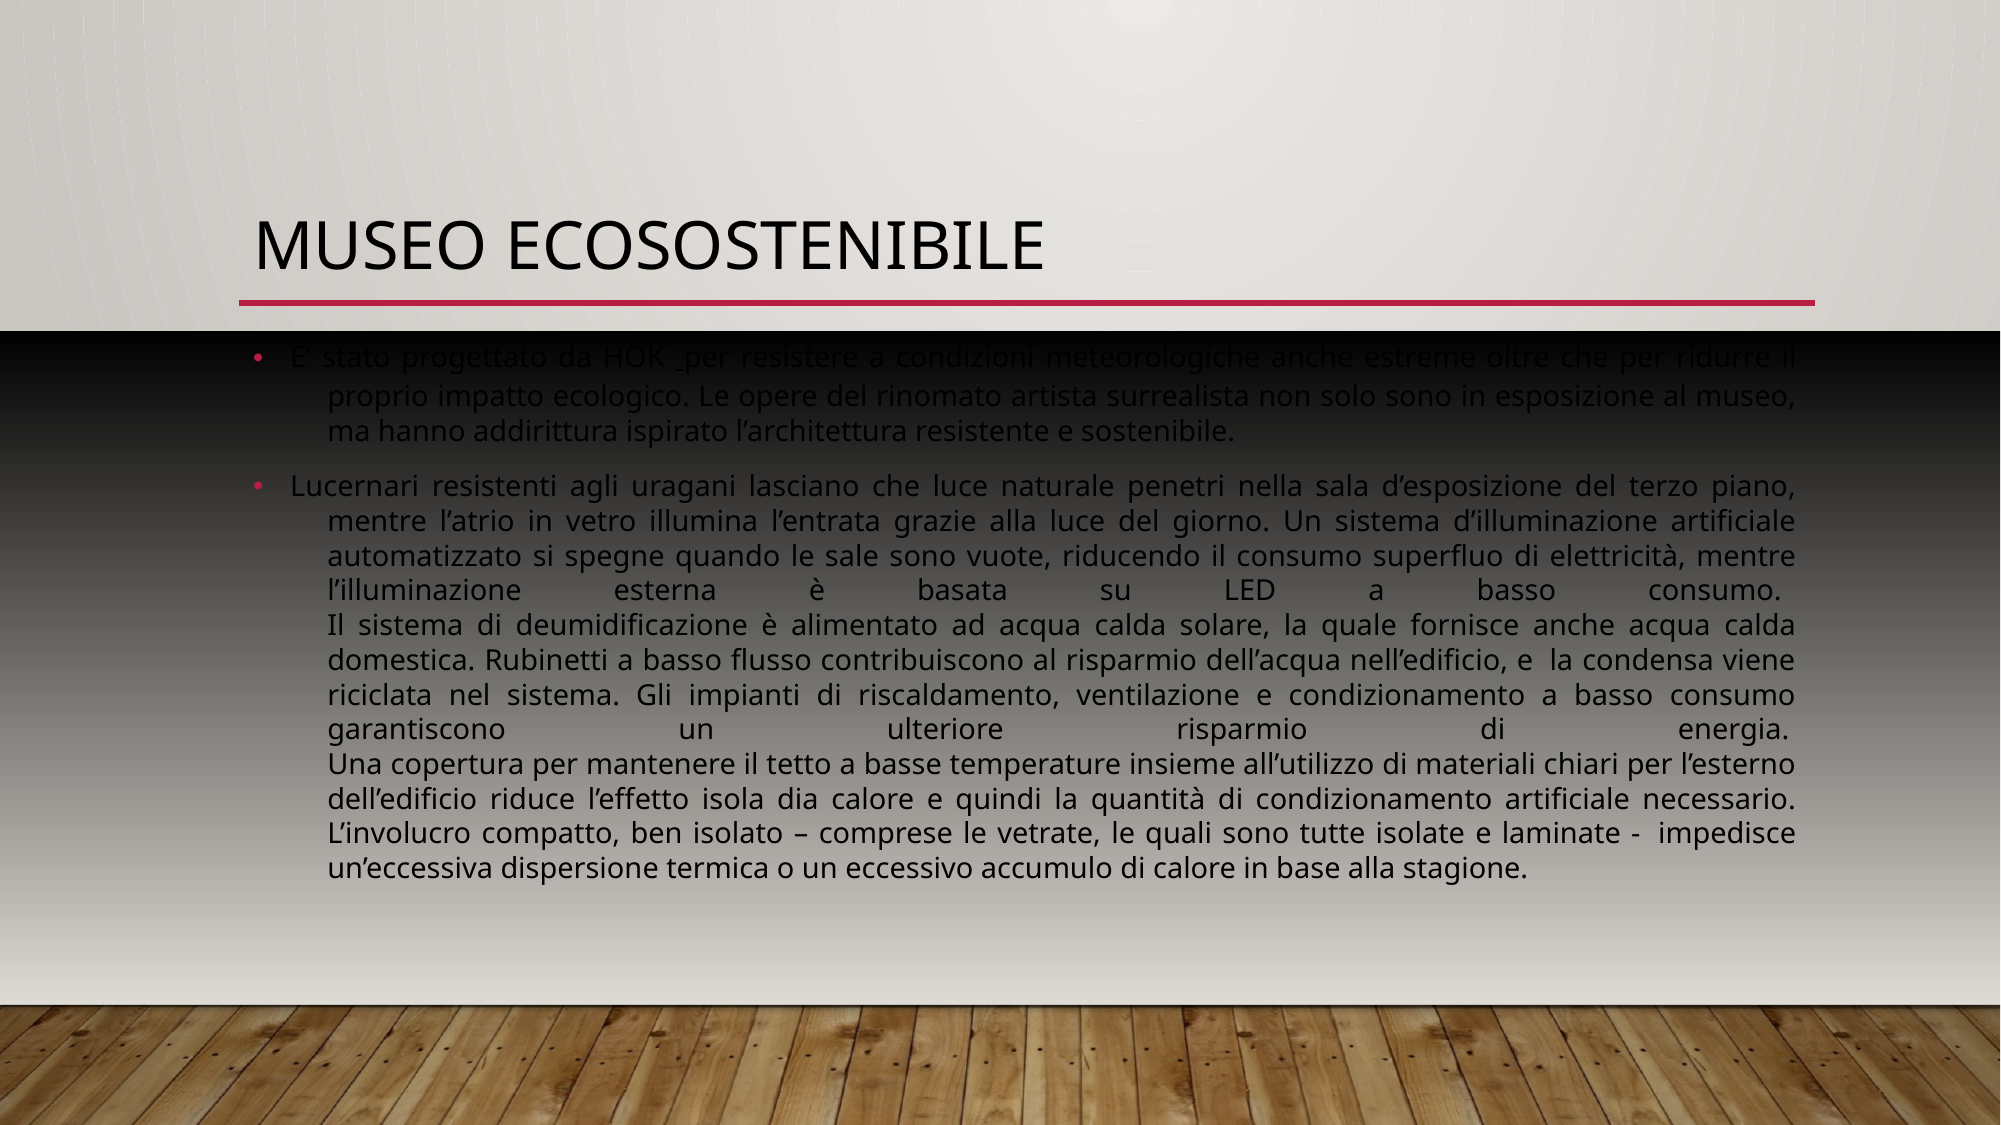

# Museo ecosostenibile
E’ stato progettato da HOK  per resistere a condizioni meteorologiche anche estreme oltre che per ridurre il proprio impatto ecologico. Le opere del rinomato artista surrealista non solo sono in esposizione al museo, ma hanno addirittura ispirato l’architettura resistente e sostenibile.
Lucernari resistenti agli uragani lasciano che luce naturale penetri nella sala d’esposizione del terzo piano, mentre l’atrio in vetro illumina l’entrata grazie alla luce del giorno. Un sistema d’illuminazione artificiale automatizzato si spegne quando le sale sono vuote, riducendo il consumo superfluo di elettricità, mentre l’illuminazione esterna è basata su LED a basso consumo.  
Il sistema di deumidificazione è alimentato ad acqua calda solare, la quale fornisce anche acqua calda domestica. Rubinetti a basso flusso contribuiscono al risparmio dell’acqua nell’edificio, e  la condensa viene riciclata nel sistema. Gli impianti di riscaldamento, ventilazione e condizionamento a basso consumo garantiscono un ulteriore risparmio di energia. 
Una copertura per mantenere il tetto a basse temperature insieme all’utilizzo di materiali chiari per l’esterno dell’edificio riduce l’effetto isola dia calore e quindi la quantità di condizionamento artificiale necessario. L’involucro compatto, ben isolato – comprese le vetrate, le quali sono tutte isolate e laminate -  impedisce un’eccessiva dispersione termica o un eccessivo accumulo di calore in base alla stagione.